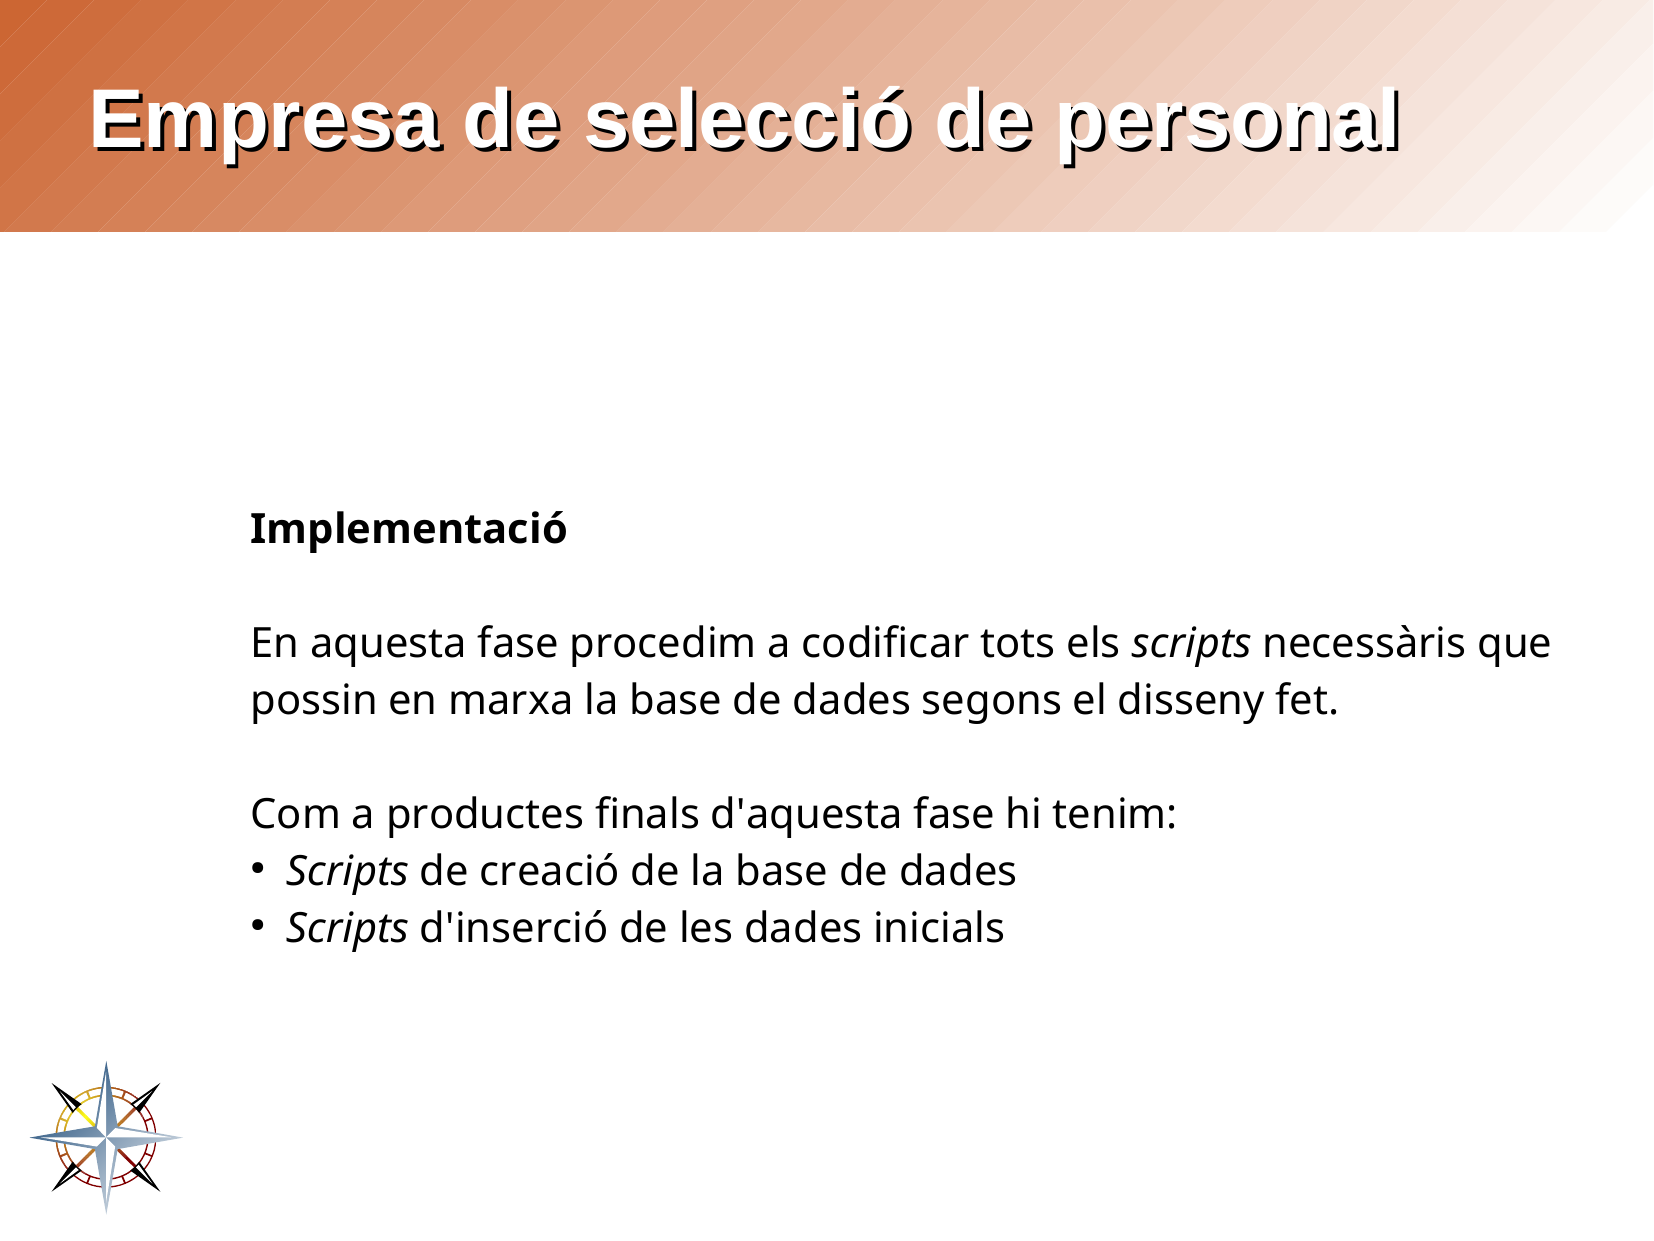

# Empresa de selecció de personal
Implementació
En aquesta fase procedim a codificar tots els scripts necessàris que possin en marxa la base de dades segons el disseny fet.
Com a productes finals d'aquesta fase hi tenim:
Scripts de creació de la base de dades
Scripts d'inserció de les dades inicials